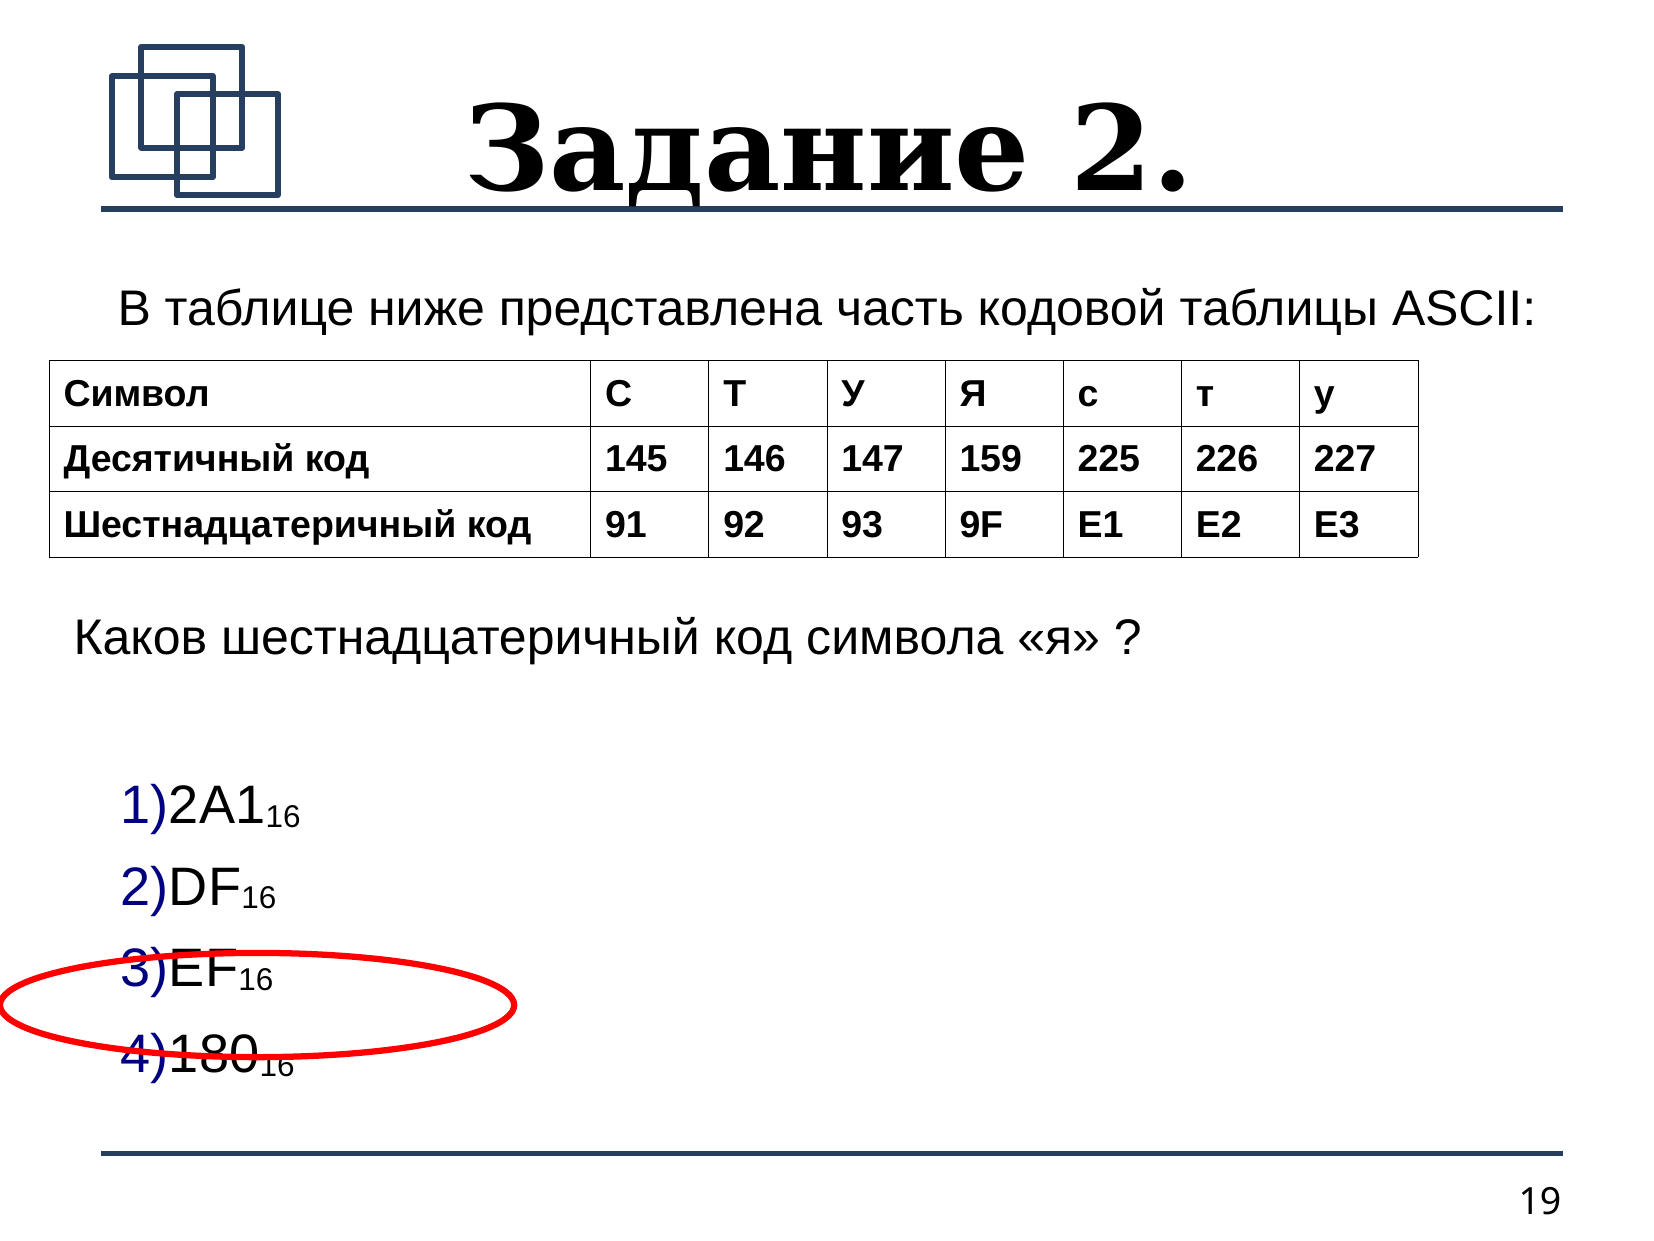

# Задание 2.
В таблице ниже представлена часть кодовой таблицы ASCII:
Каков шестнадцатеричный код символа «я» ?
2A116
DF16
EF16
18016
| Символ | С | Т | У | Я | с | т | у |
| --- | --- | --- | --- | --- | --- | --- | --- |
| Десятичный код | 145 | 146 | 147 | 159 | 225 | 226 | 227 |
| Шестнадцатеричный код | 91 | 92 | 93 | 9F | E1 | E2 | E3 |